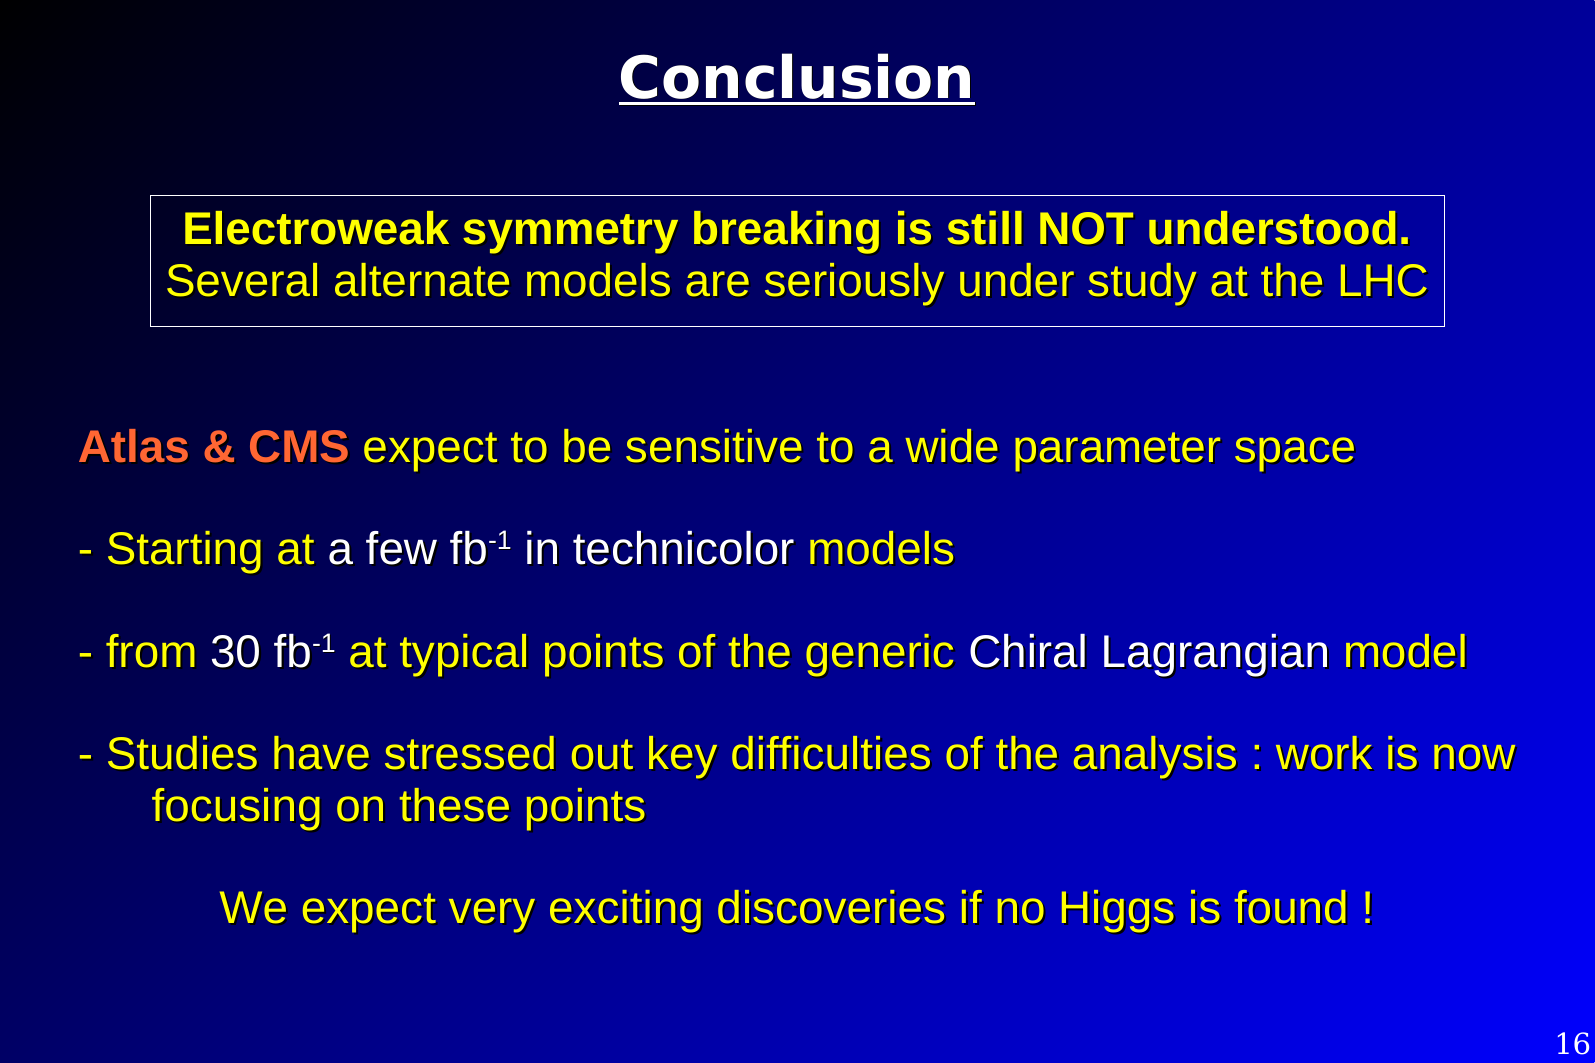

# Conclusion
Electroweak symmetry breaking is still NOT understood.
Several alternate models are seriously under study at the LHC
Atlas & CMS expect to be sensitive to a wide parameter space
- Starting at a few fb-1 in technicolor models
- from 30 fb-1 at typical points of the generic Chiral Lagrangian model
- Studies have stressed out key difficulties of the analysis : work is now
	focusing on these points
We expect very exciting discoveries if no Higgs is found !
16